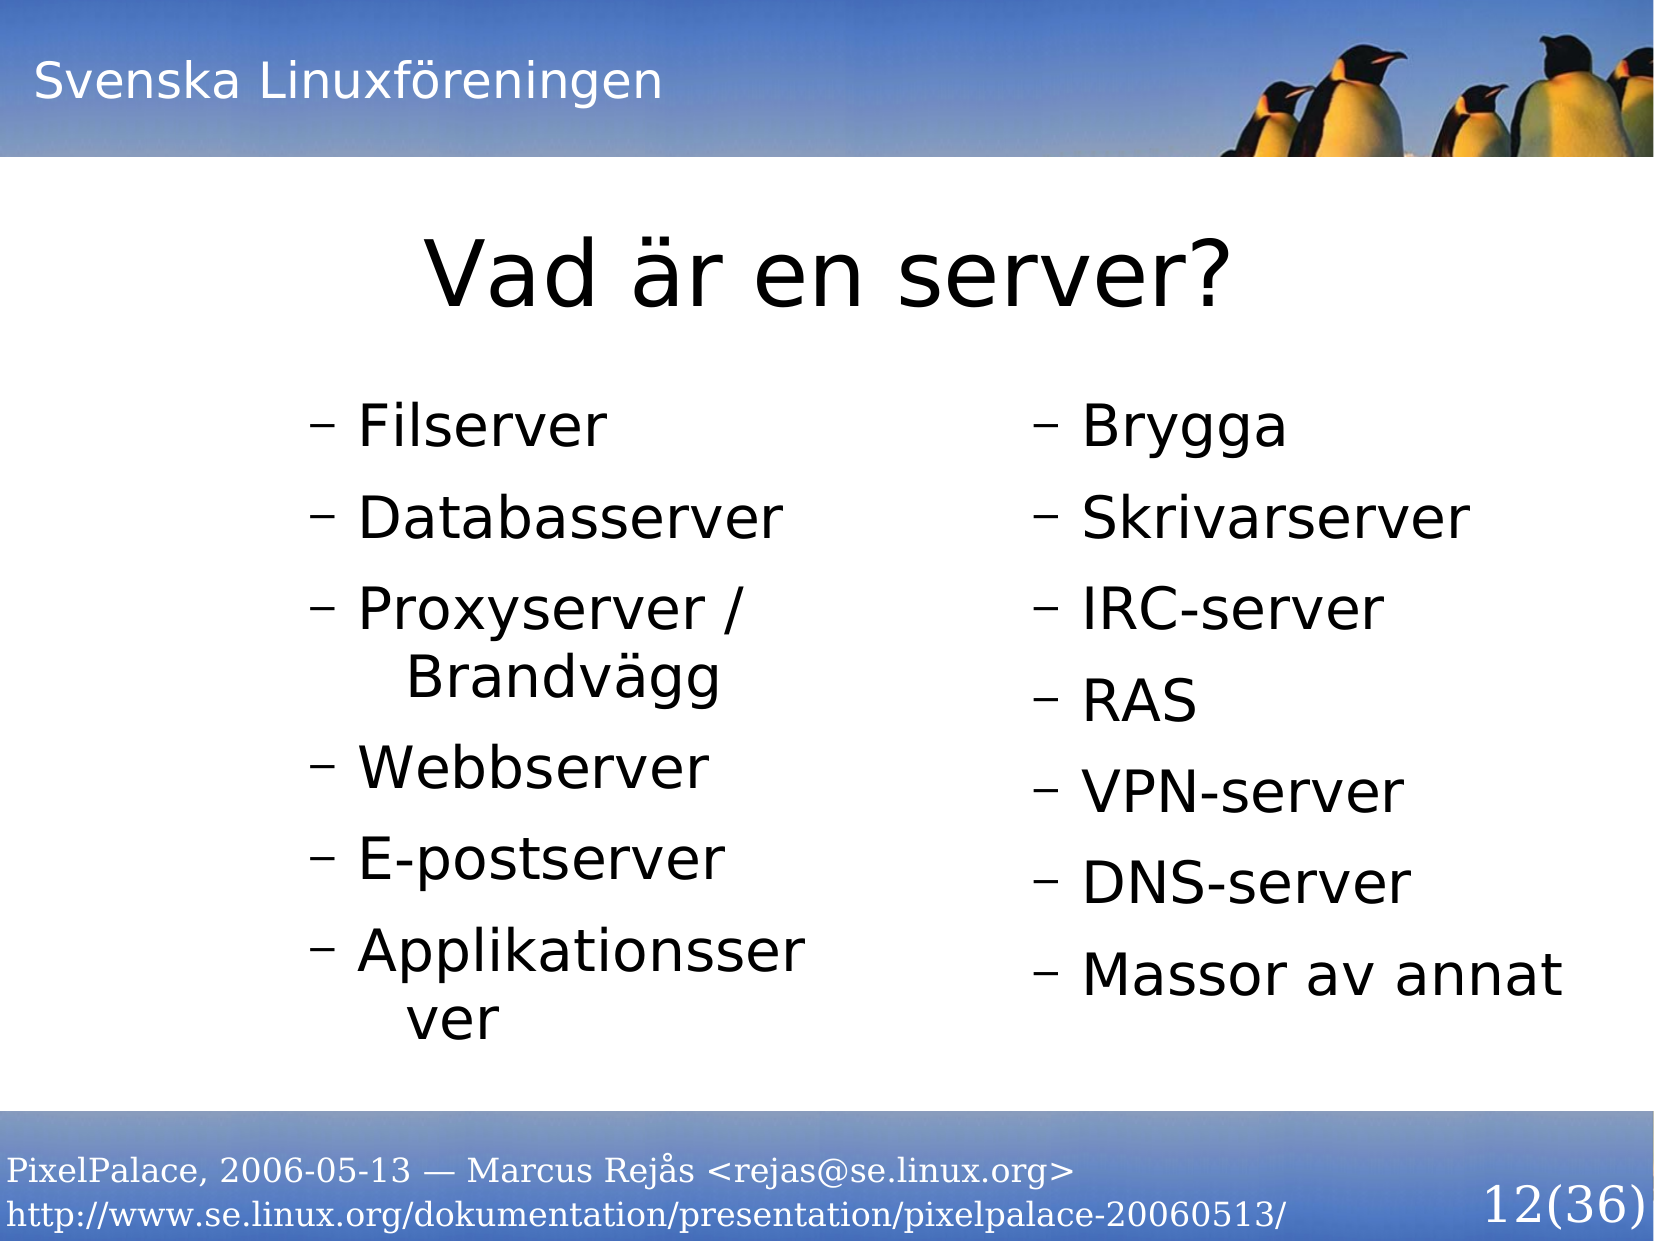

# Vad är en server?
Filserver
Databasserver
Proxyserver / Brandvägg
Webbserver
E-postserver
Applikationsserver
Brygga
Skrivarserver
IRC-server
RAS
VPN-server
DNS-server
Massor av annat